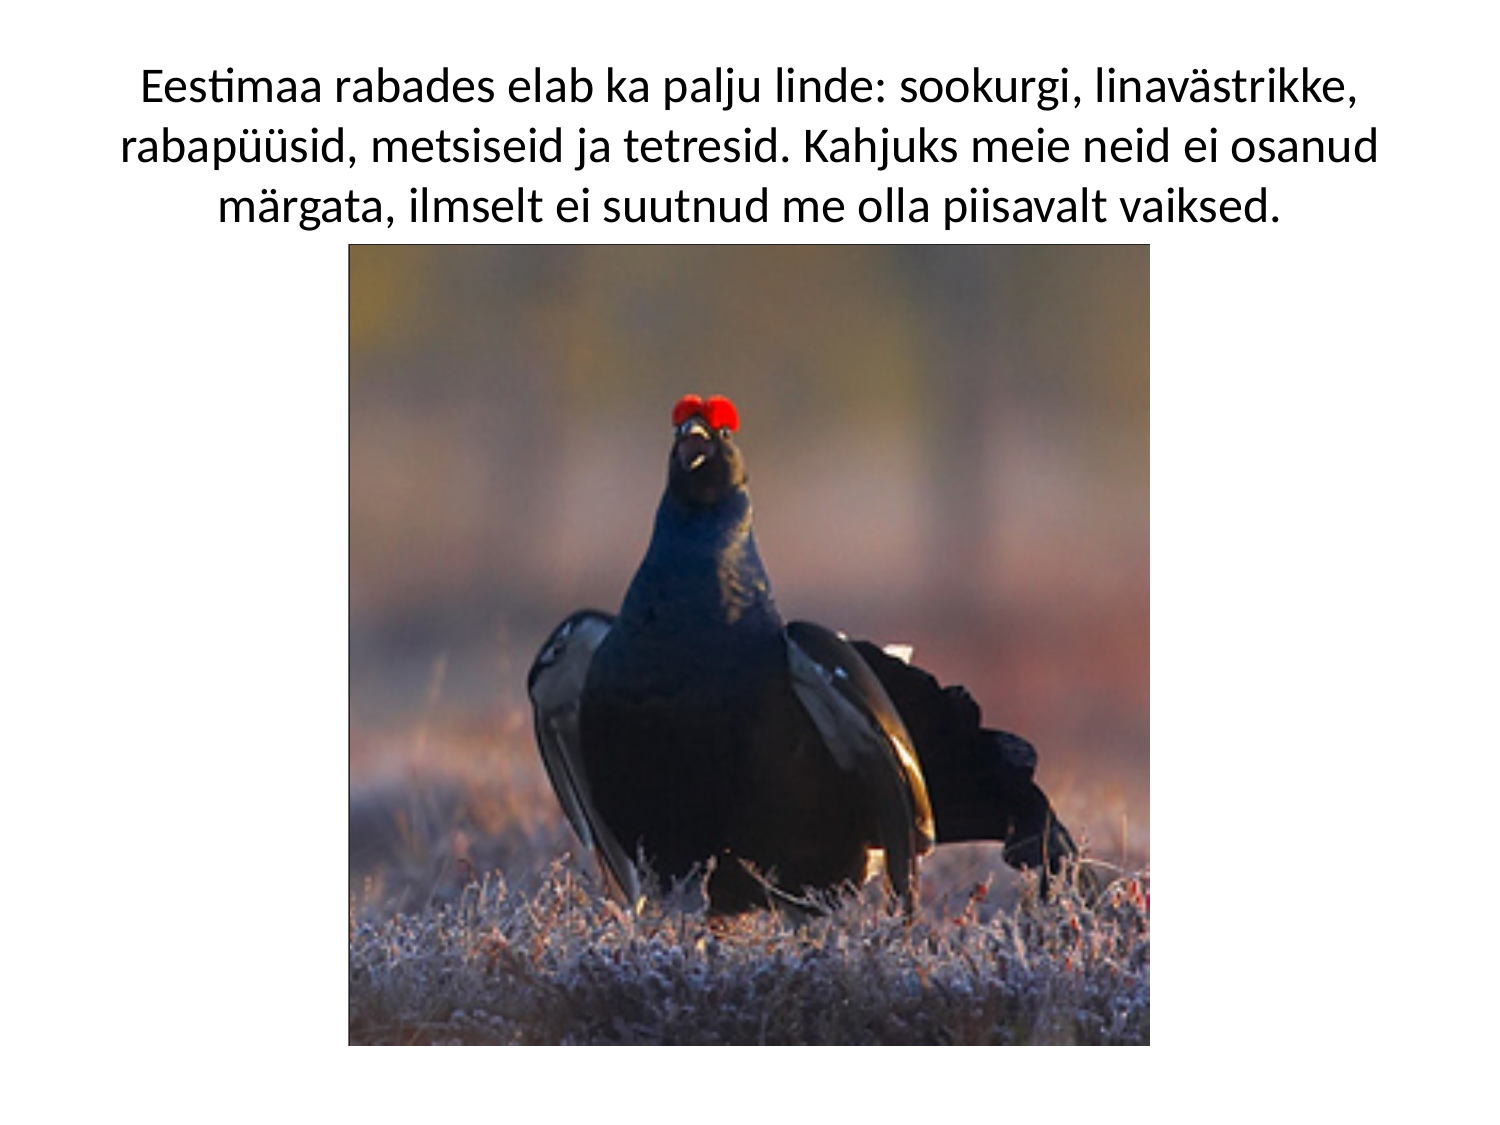

# Eestimaa rabades elab ka palju linde: sookurgi, linavästrikke, rabapüüsid, metsiseid ja tetresid. Kahjuks meie neid ei osanud märgata, ilmselt ei suutnud me olla piisavalt vaiksed.